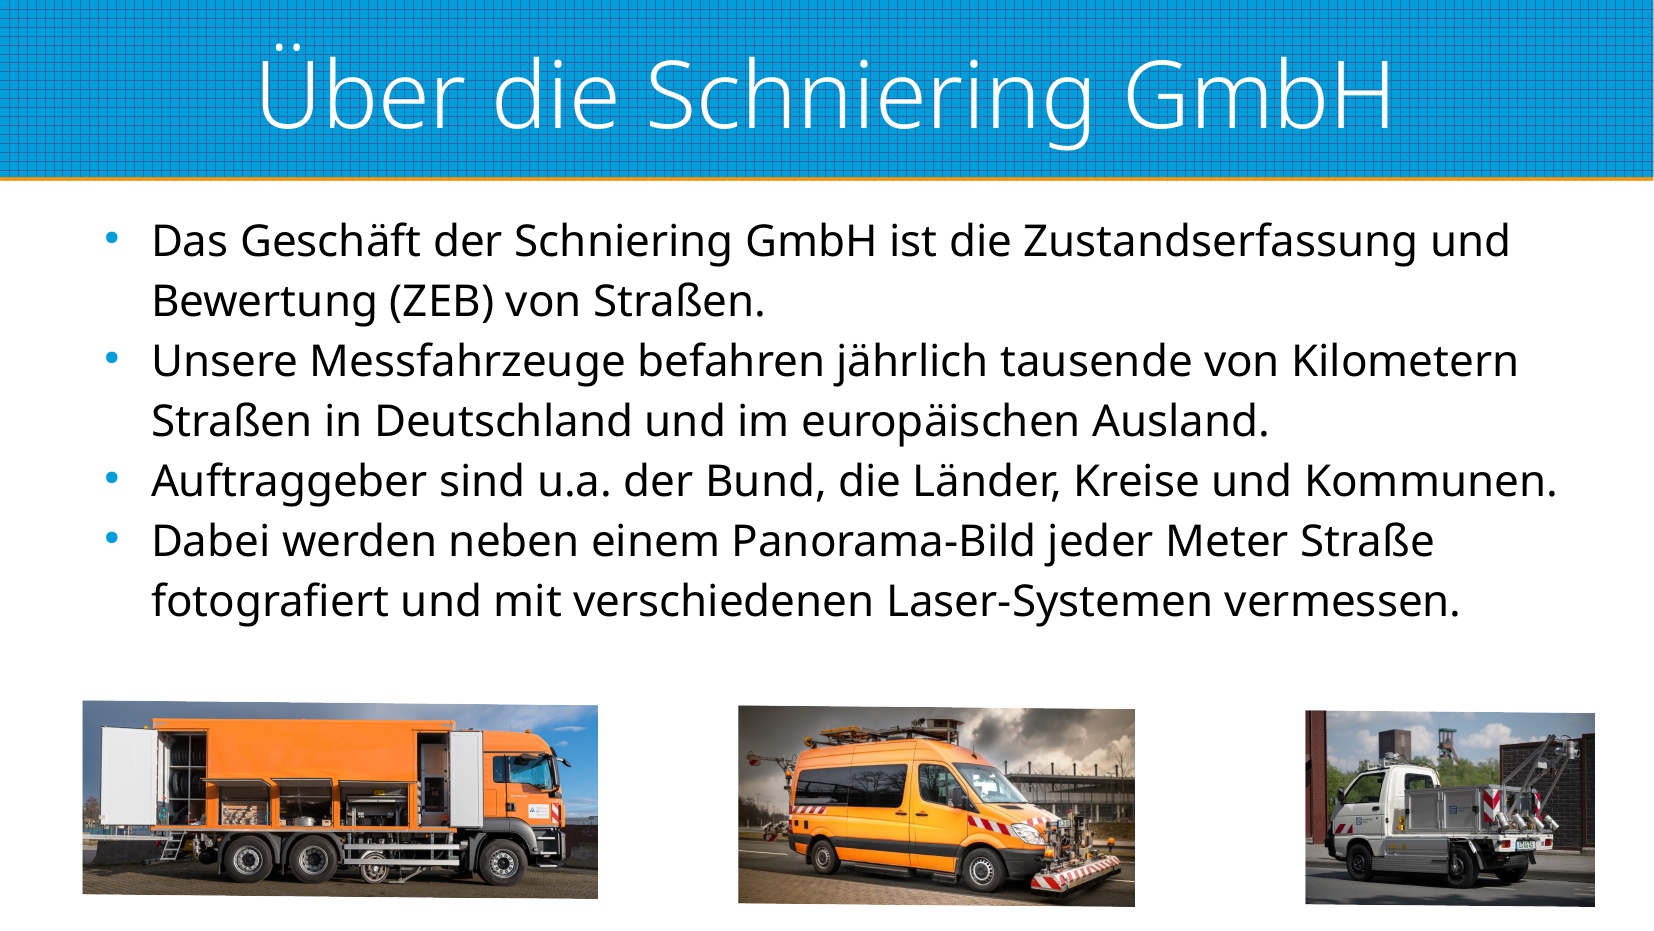

# Über die Schniering GmbH
Das Geschäft der Schniering GmbH ist die Zustandserfassung und Bewertung (ZEB) von Straßen.
Unsere Messfahrzeuge befahren jährlich tausende von Kilometern Straßen in Deutschland und im europäischen Ausland.
Auftraggeber sind u.a. der Bund, die Länder, Kreise und Kommunen.
Dabei werden neben einem Panorama-Bild jeder Meter Straße fotografiert und mit verschiedenen Laser-Systemen vermessen.